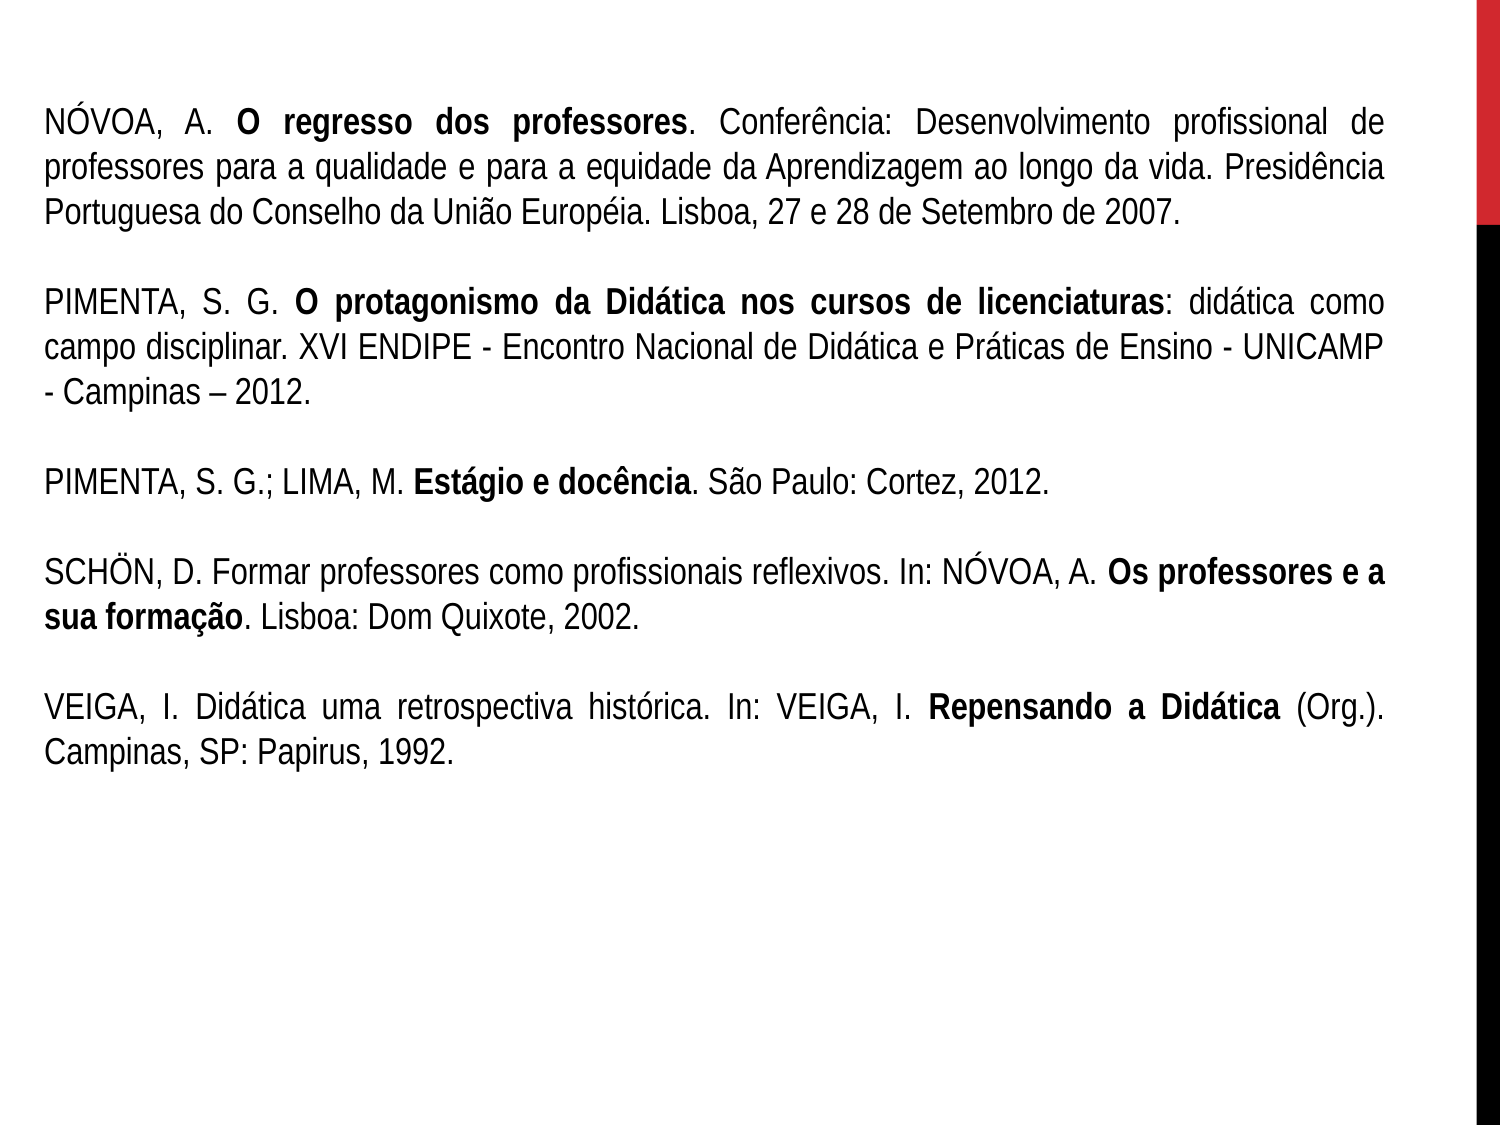

NÓVOA, A. O regresso dos professores. Conferência: Desenvolvimento profissional de professores para a qualidade e para a equidade da Aprendizagem ao longo da vida. Presidência Portuguesa do Conselho da União Européia. Lisboa, 27 e 28 de Setembro de 2007.
PIMENTA, S. G. O protagonismo da Didática nos cursos de licenciaturas: didática como campo disciplinar. XVI ENDIPE - Encontro Nacional de Didática e Práticas de Ensino - UNICAMP - Campinas – 2012.
PIMENTA, S. G.; LIMA, M. Estágio e docência. São Paulo: Cortez, 2012.
SCHÖN, D. Formar professores como profissionais reflexivos. In: NÓVOA, A. Os professores e a sua formação. Lisboa: Dom Quixote, 2002.
VEIGA, I. Didática uma retrospectiva histórica. In: VEIGA, I. Repensando a Didática (Org.). Campinas, SP: Papirus, 1992.